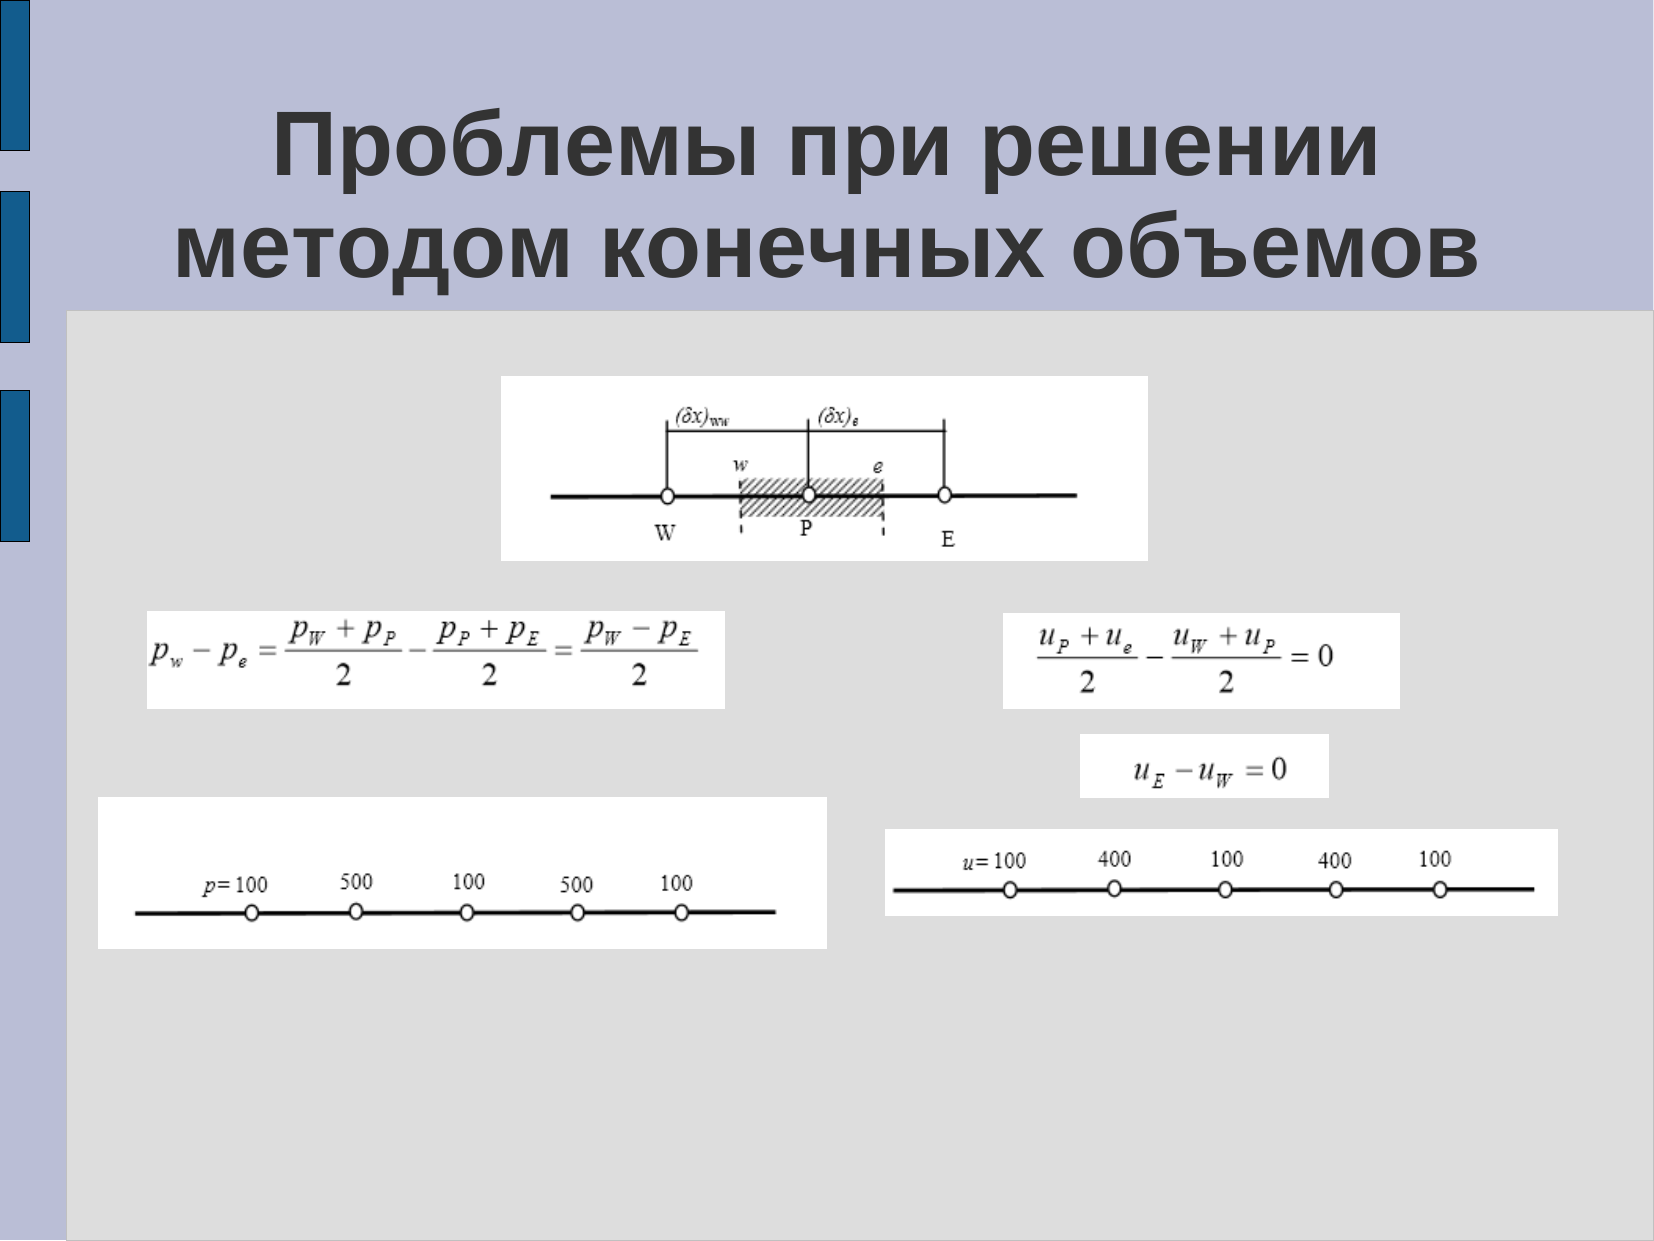

# Проблемы при решении методом конечных объемов